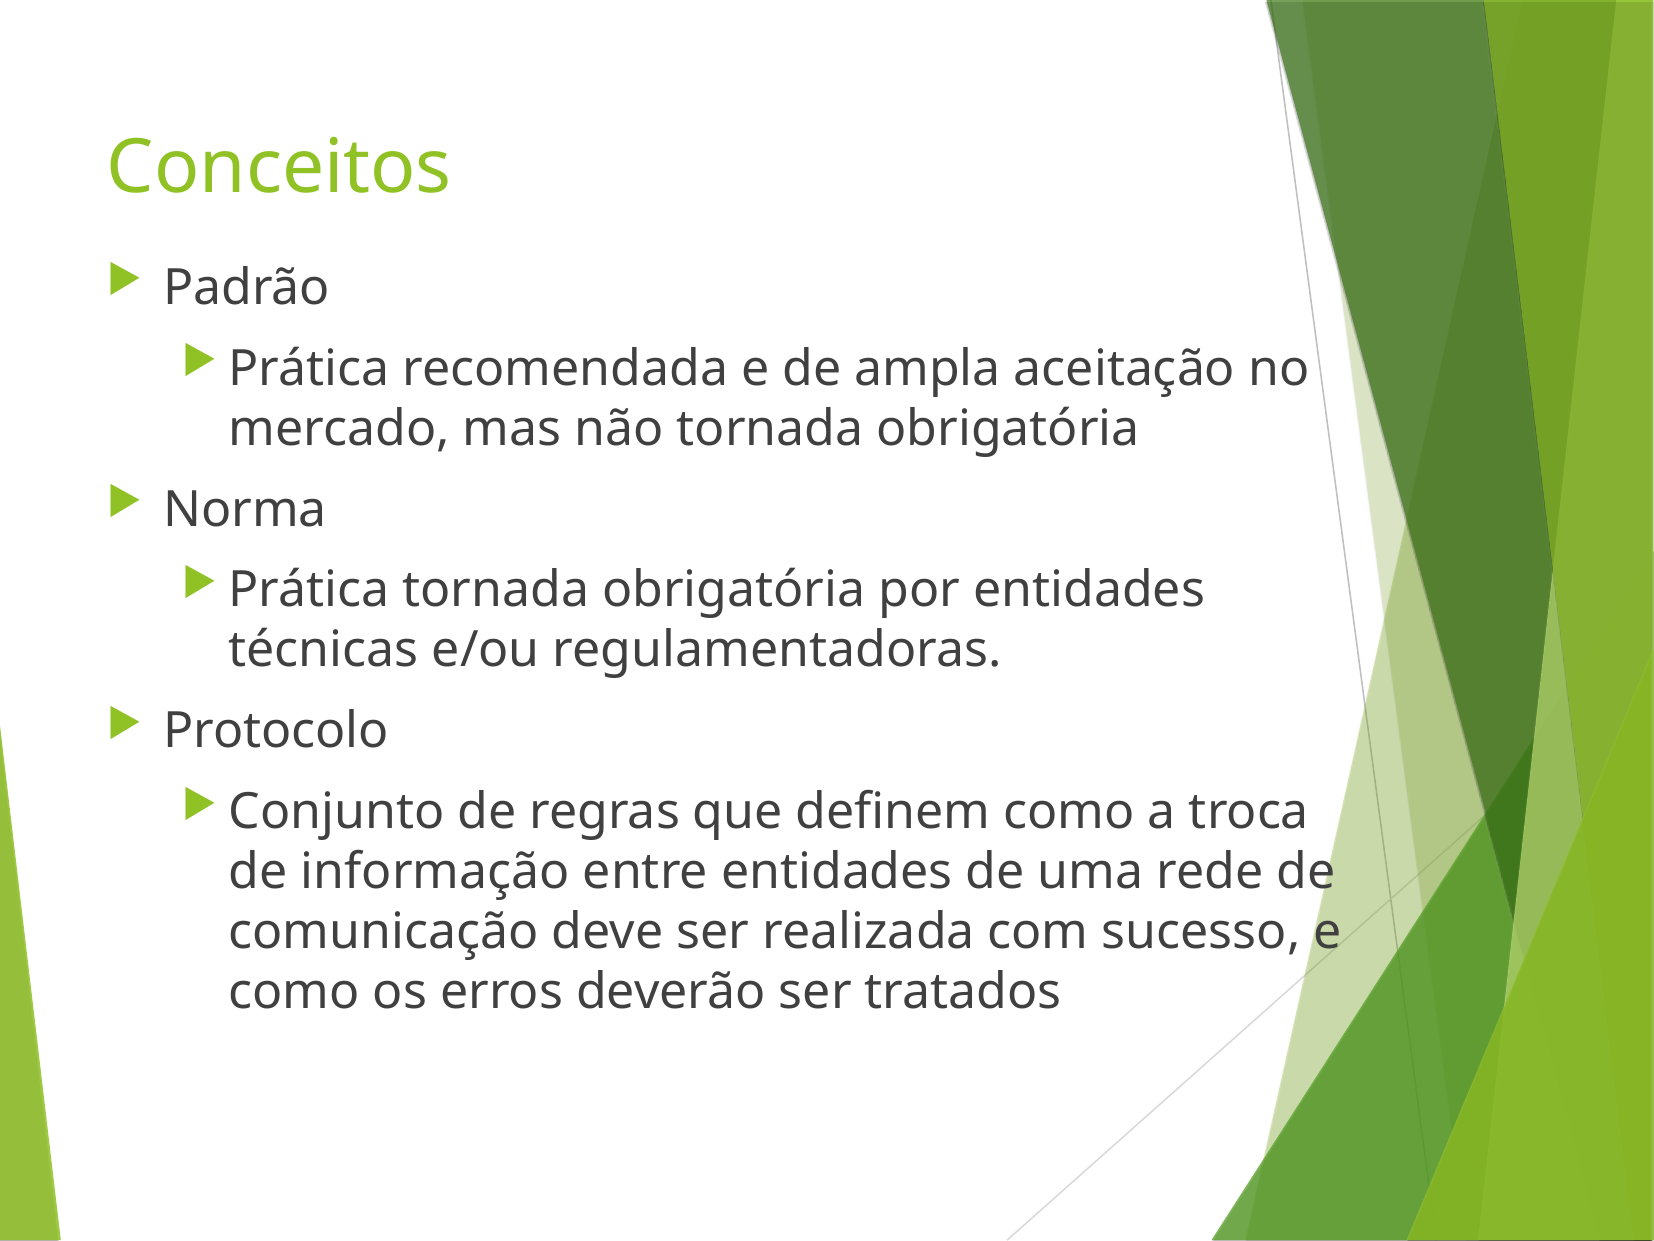

# Conceitos
Padrão
Prática recomendada e de ampla aceitação no mercado, mas não tornada obrigatória
Norma
Prática tornada obrigatória por entidades técnicas e/ou regulamentadoras.
Protocolo
Conjunto de regras que definem como a troca de informação entre entidades de uma rede de comunicação deve ser realizada com sucesso, e como os erros deverão ser tratados